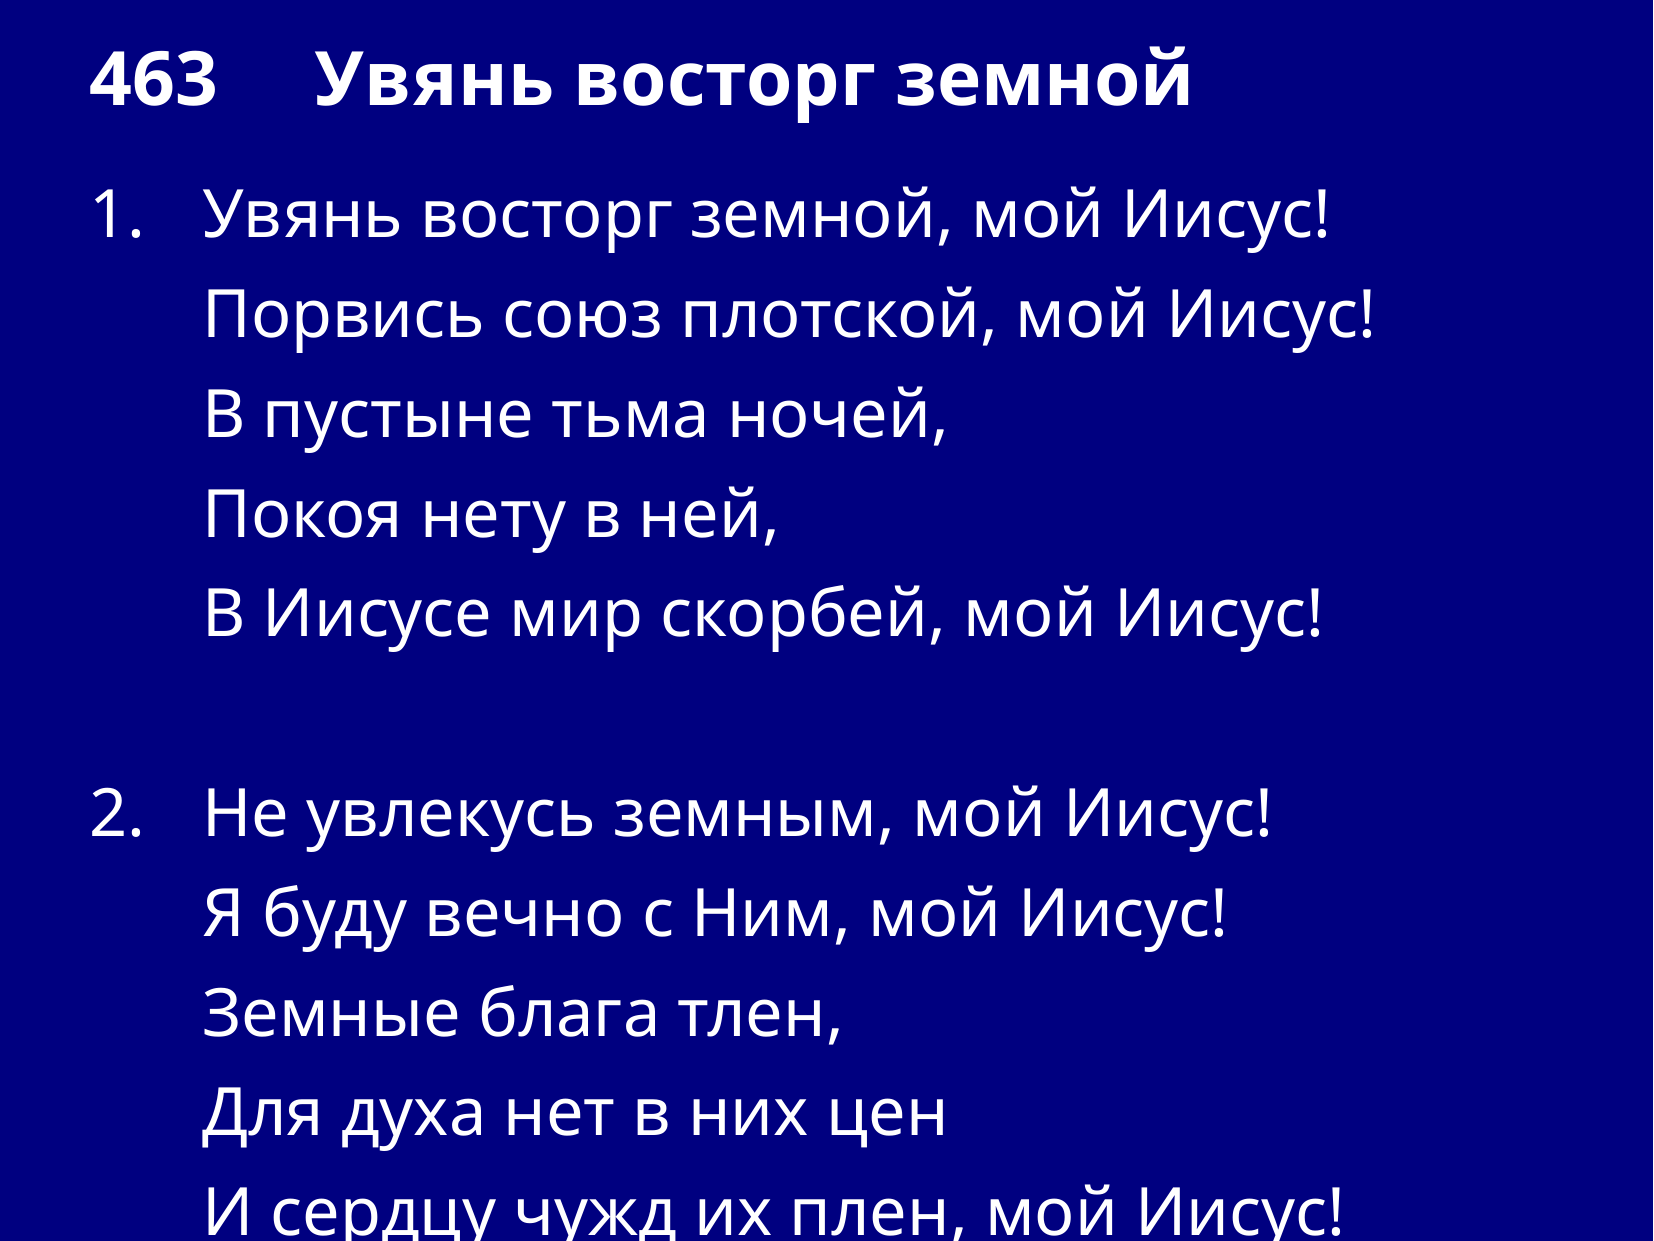

463	Увянь восторг земной
1.	Увянь восторг земной, мой Иисус!
	Порвись союз плотской, мой Иисус!
	В пустыне тьма ночей,
	Покоя нету в ней,
	В Иисусе мир скорбей, мой Иисус!
2.	Не увлекусь земным, мой Иисус!
	Я буду вечно с Ним, мой Иисус!
	Земные блага тлен,
	Для духа нет в них цен
	И сердцу чужд их плен, мой Иисус!